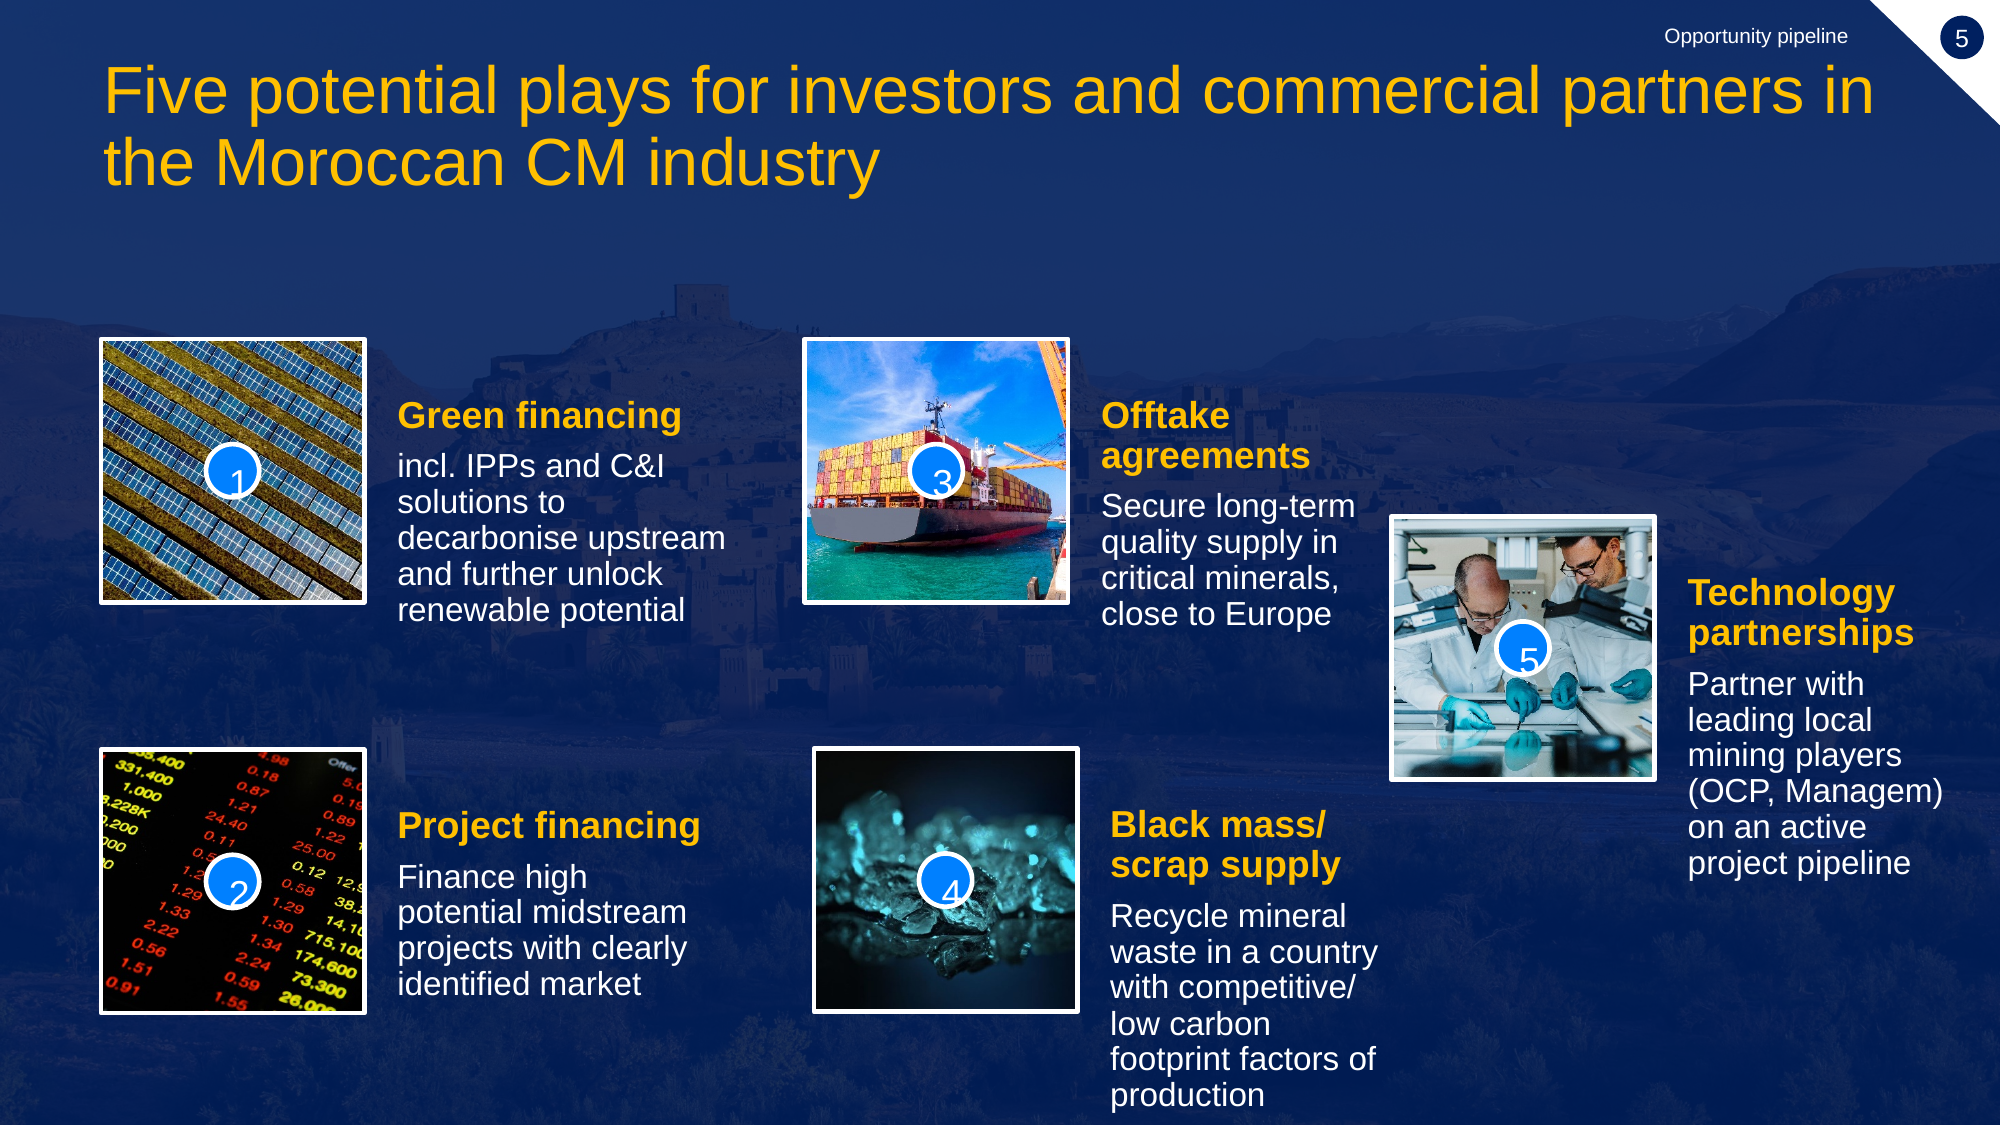

Opportunity pipeline
5
# Five potential plays for investors and commercial partners in the Moroccan CM industry
Green financing
incl. IPPs and C&I solutions to decarbonise upstream and further unlock renewable potential
Offtake agreements
Secure long-term quality supply in critical minerals, close to Europe
1
3
Technology partnerships
Partner with leading local mining players (OCP, Managem) on an active project pipeline
5
Black mass/ scrap supply
Recycle mineral waste in a country with competitive/ low carbon footprint factors of production
Project financing
Finance high potential midstream projects with clearly identified market
4
2